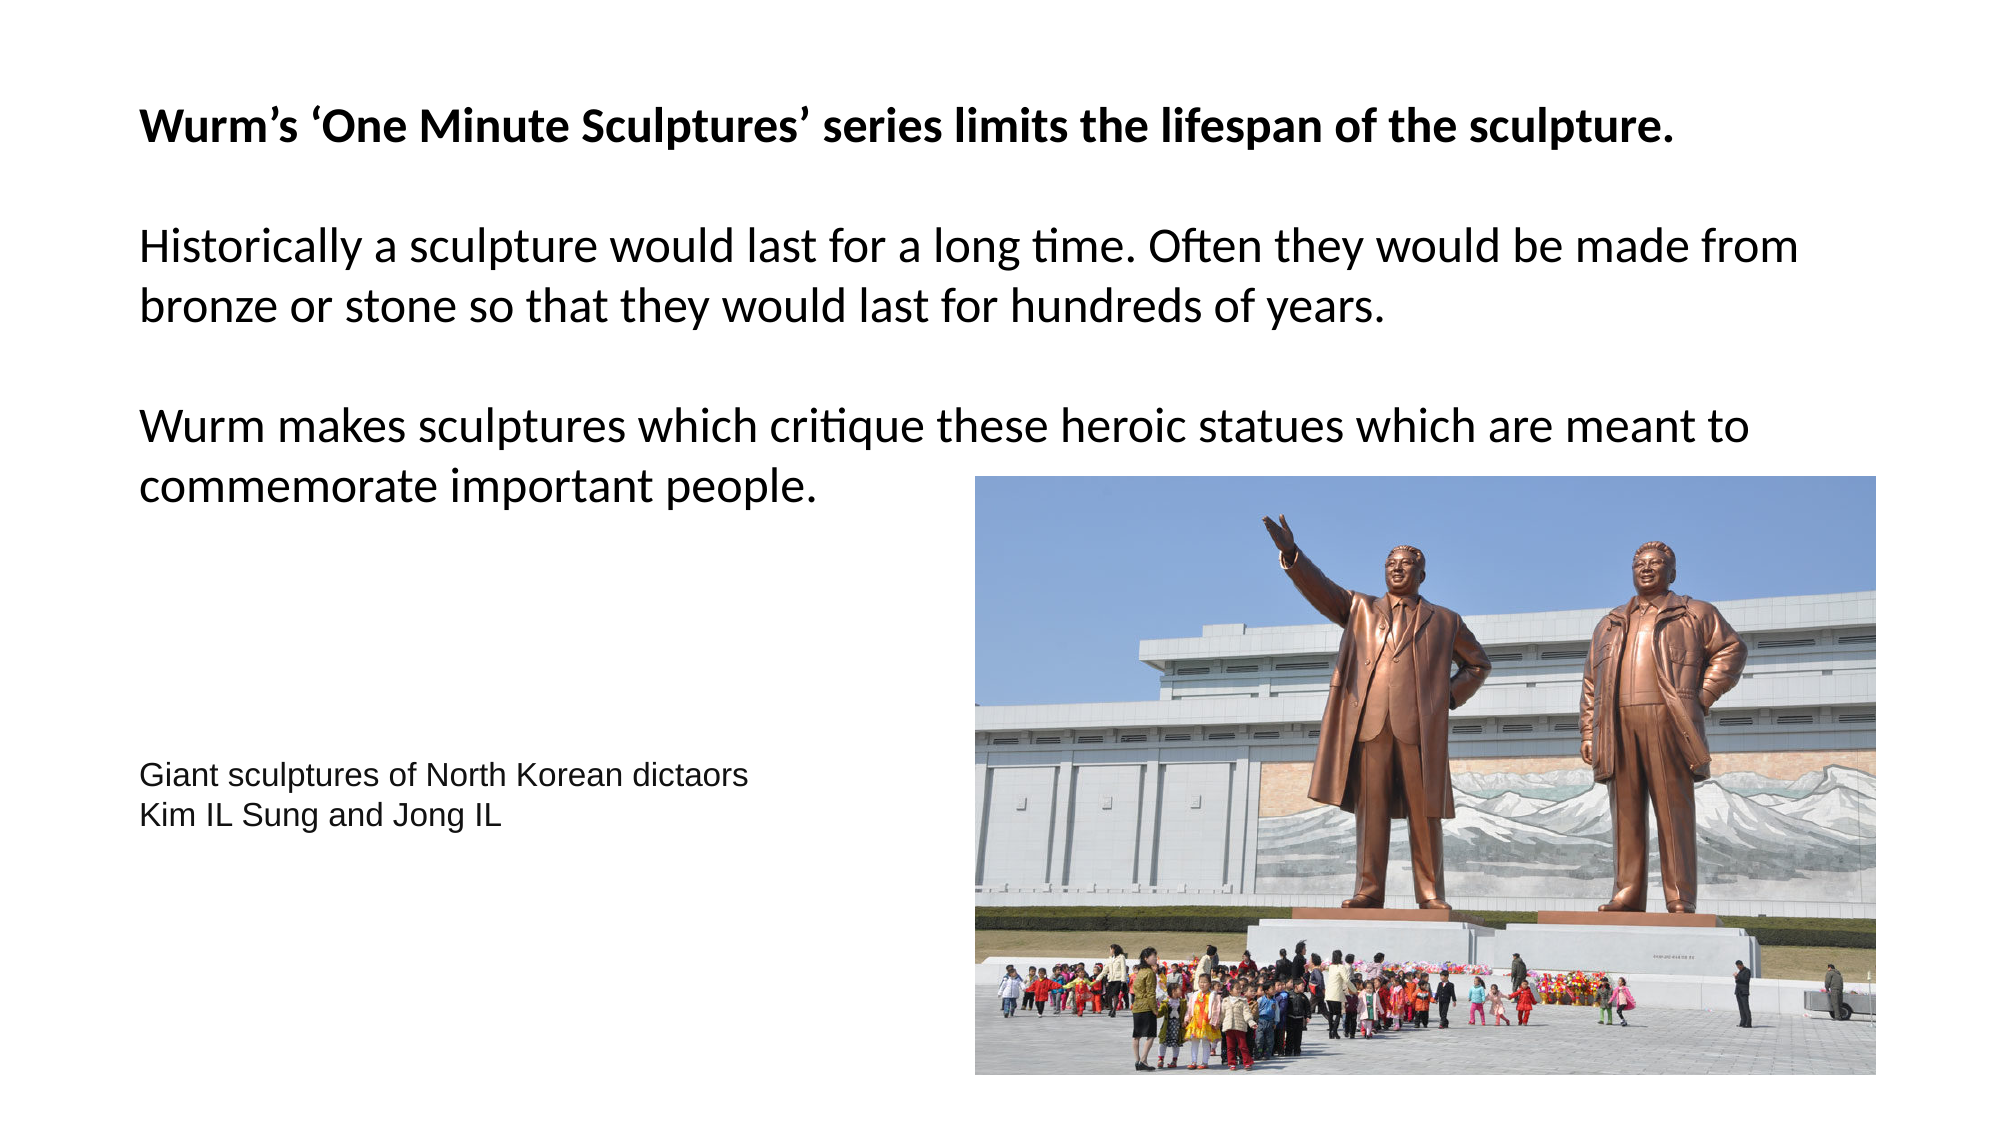

Wurm’s ‘One Minute Sculptures’ series limits the lifespan of the sculpture.
Historically a sculpture would last for a long time. Often they would be made from bronze or stone so that they would last for hundreds of years.
Wurm makes sculptures which critique these heroic statues which are meant to commemorate important people.
Giant sculptures of North Korean dictaors
Kim IL Sung and Jong IL